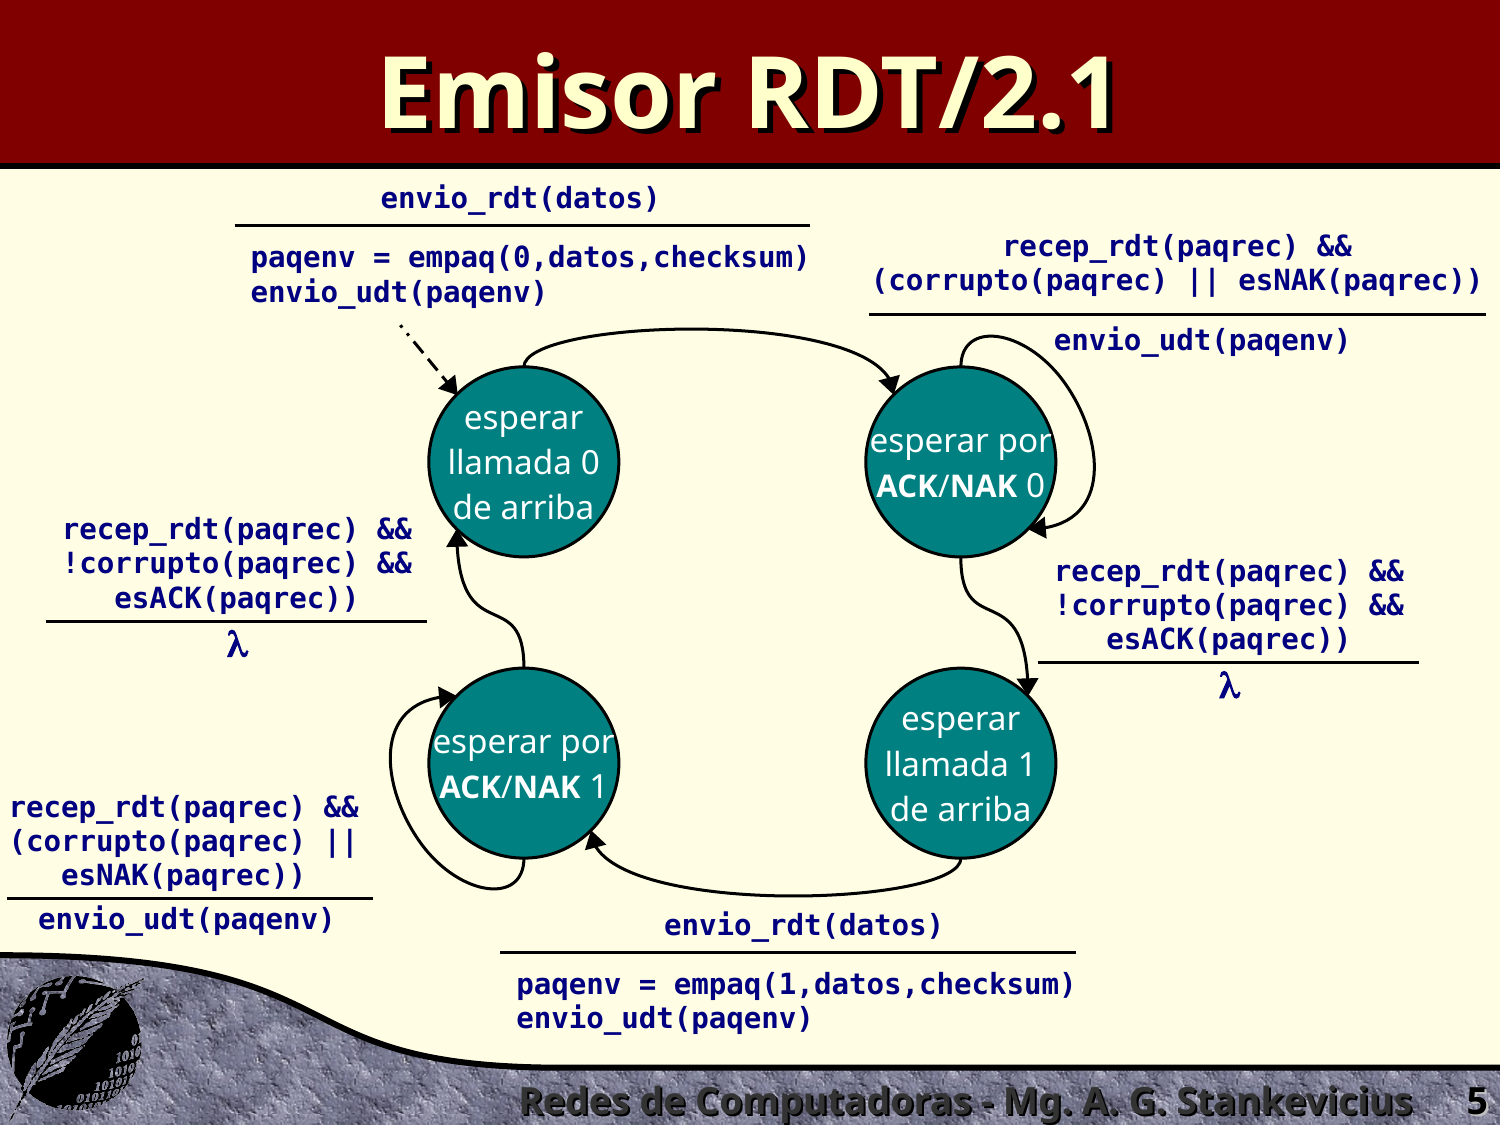

# Emisor RDT/2.1
envio_rdt(datos)
paqenv = empaq(0,datos,checksum)
envio_udt(paqenv)
recep_rdt(paqrec) &&
(corrupto(paqrec) || esNAK(paqrec))
envio_udt(paqenv)
esperar
llamada 0
de arriba
esperar por
ACK/NAK 0
esperar por
ACK/NAK 1
esperar
llamada 1
de arriba
recep_rdt(paqrec) &&
!corrupto(paqrec) &&
esACK(paqrec))

recep_rdt(paqrec) &&
!corrupto(paqrec) &&
esACK(paqrec))

recep_rdt(paqrec) &&
(corrupto(paqrec) ||
esNAK(paqrec))
envio_udt(paqenv)
envio_rdt(datos)
paqenv = empaq(1,datos,checksum)
envio_udt(paqenv)
5